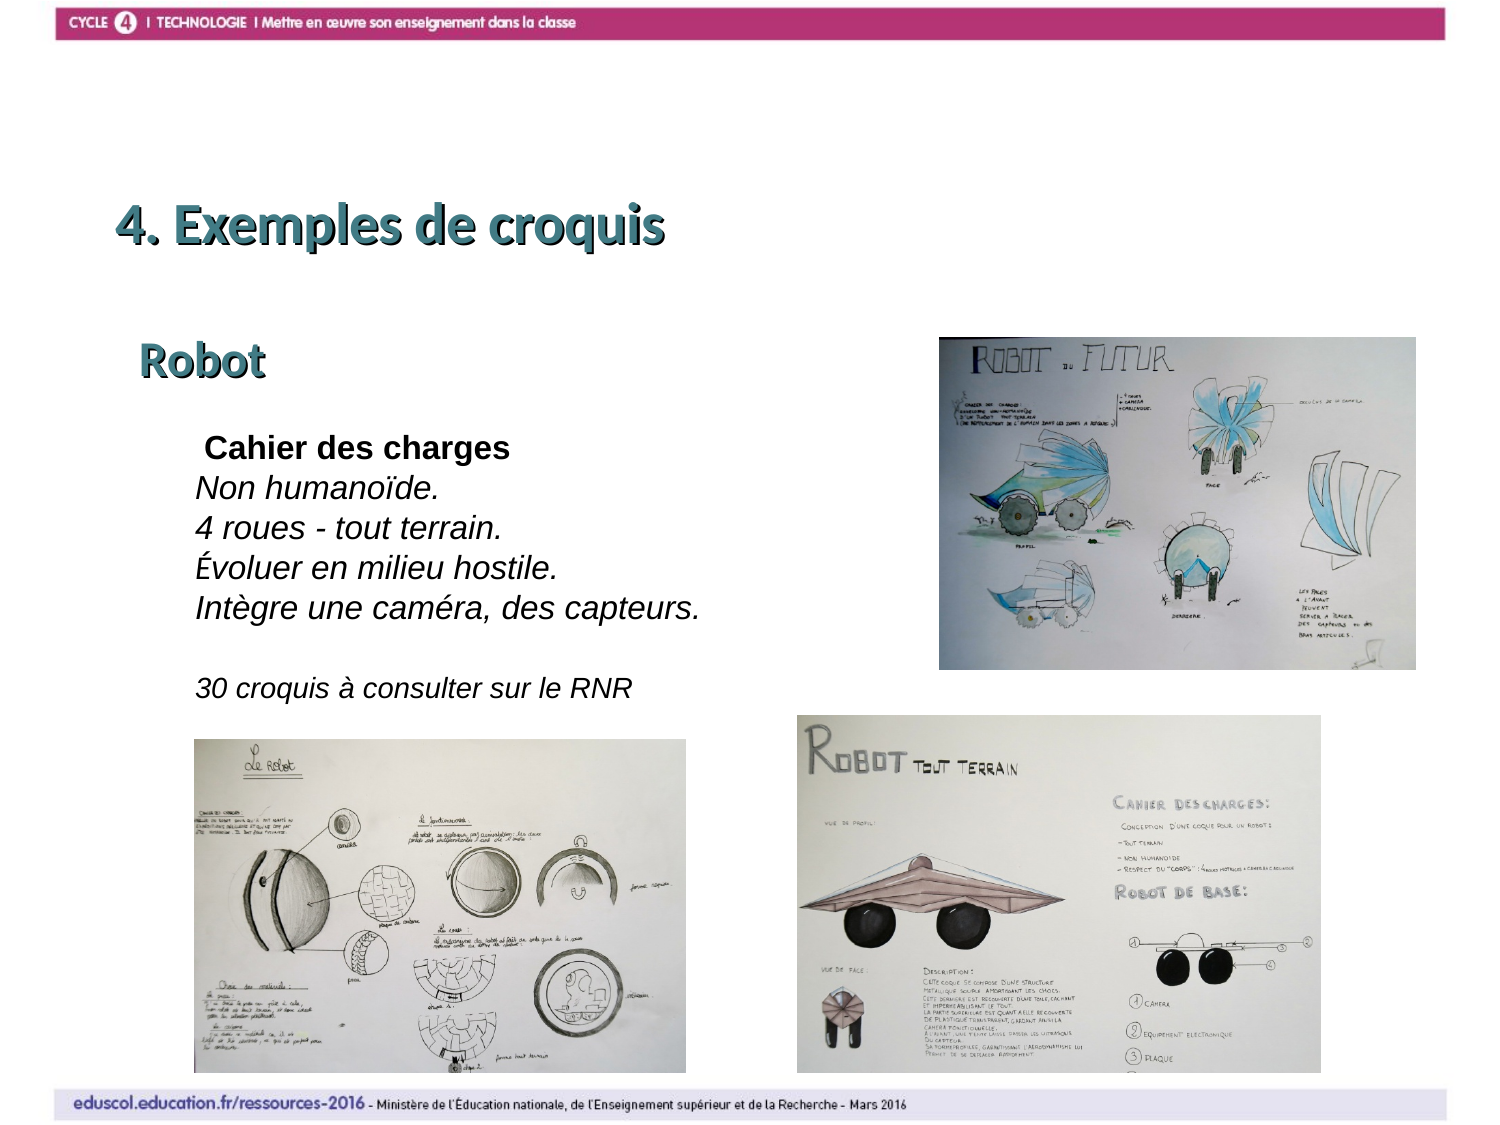

# 4. Exemples de croquis
Robot
	 Cahier des charges
	Non humanoïde.
	4 roues - tout terrain.
	Évoluer en milieu hostile.
	Intègre une caméra, des capteurs.
	30 croquis à consulter sur le RNR